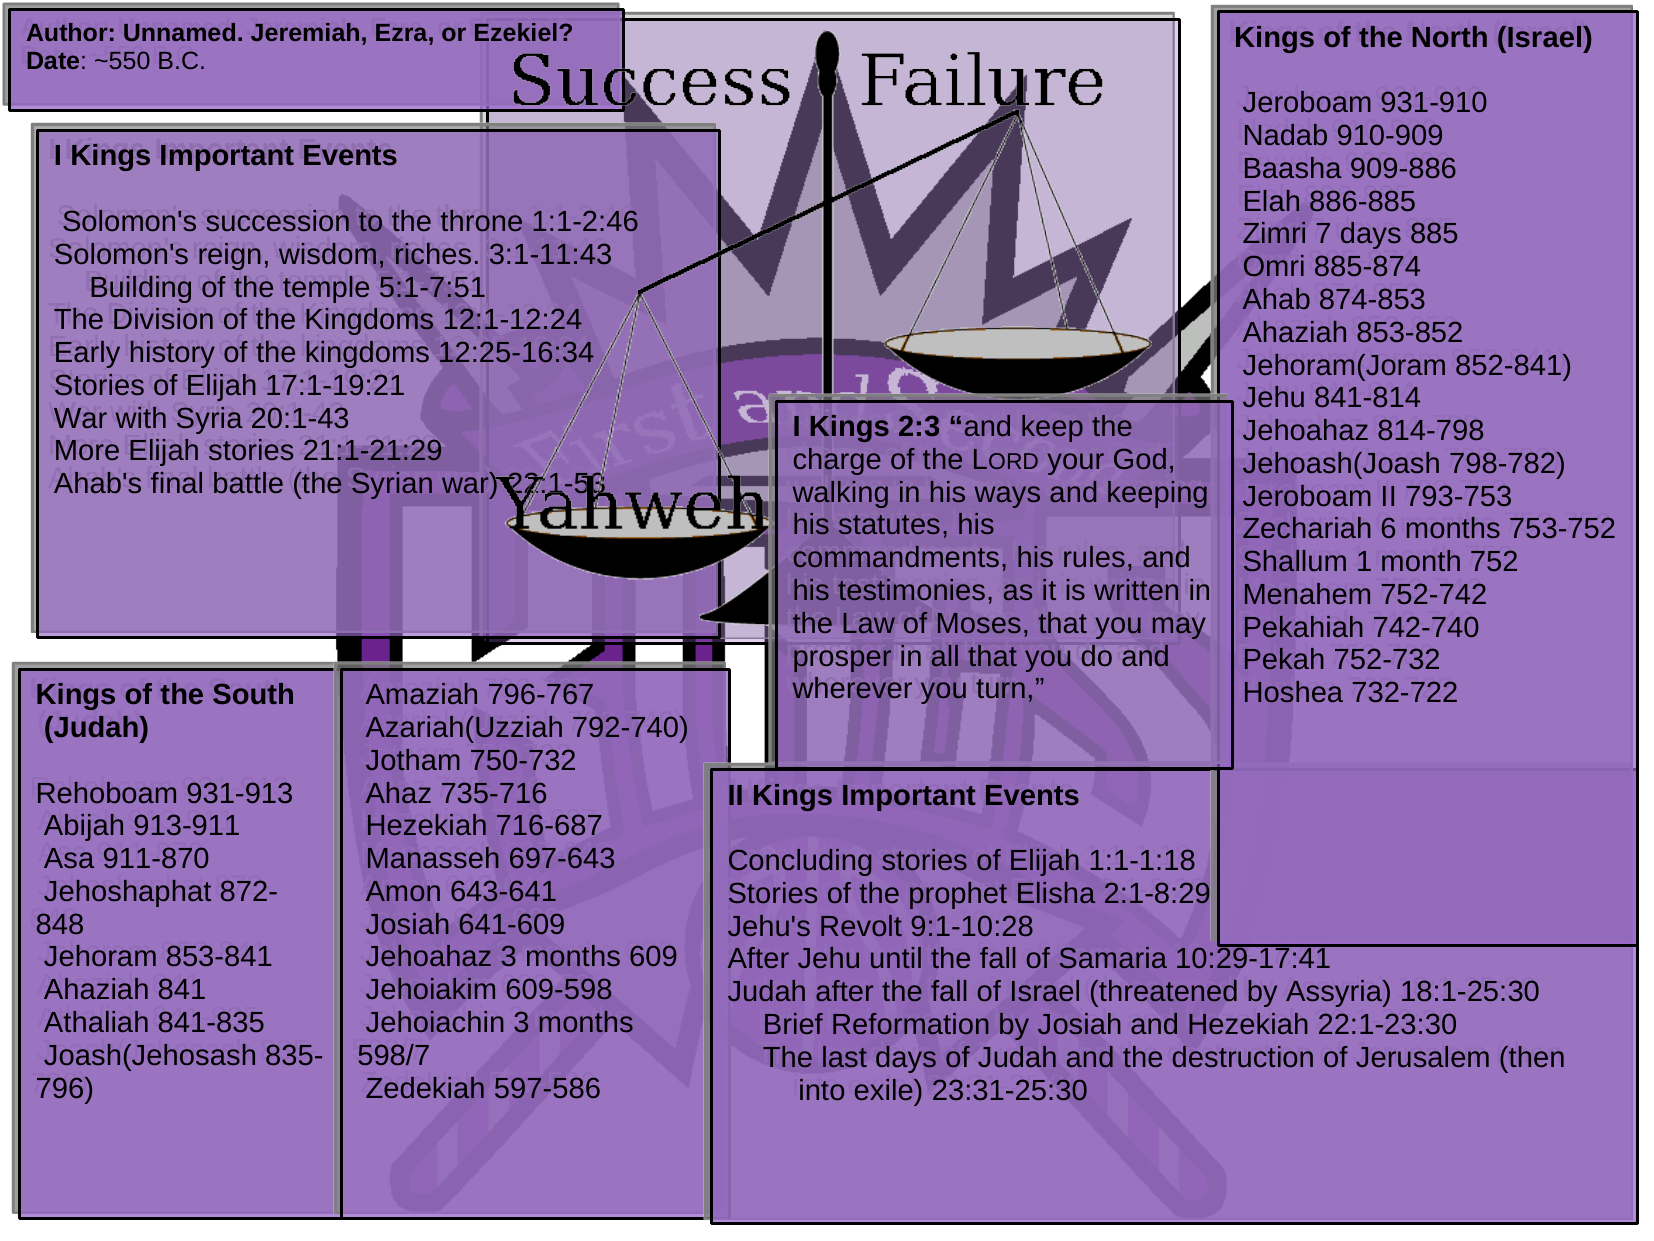

Author: Unnamed. Jeremiah, Ezra, or Ezekiel?
Date: ~550 B.C.
Kings of the North (Israel)
 Jeroboam 931-910
 Nadab 910-909
 Baasha 909-886
 Elah 886-885
 Zimri 7 days 885
 Omri 885-874
 Ahab 874-853
 Ahaziah 853-852
 Jehoram(Joram 852-841)
 Jehu 841-814
 Jehoahaz 814-798
 Jehoash(Joash 798-782)
 Jeroboam II 793-753
 Zechariah 6 months 753-752
 Shallum 1 month 752
 Menahem 752-742
 Pekahiah 742-740
 Pekah 752-732
 Hoshea 732-722
I Kings Important Events
 Solomon's succession to the throne 1:1-2:46
Solomon's reign, wisdom, riches. 3:1-11:43
Building of the temple 5:1-7:51
The Division of the Kingdoms 12:1-12:24
Early history of the kingdoms 12:25-16:34
Stories of Elijah 17:1-19:21
War with Syria 20:1-43
More Elijah stories 21:1-21:29
Ahab's final battle (the Syrian war) 22:1-53
I Kings 2:3 “and keep the charge of the LORD your God, walking in his ways and keeping his statutes, his commandments, his rules, and his testimonies, as it is written in the Law of Moses, that you may prosper in all that you do and wherever you turn,”
Kings of the South
 (Judah)
Rehoboam 931-913
 Abijah 913-911
 Asa 911-870
 Jehoshaphat 872-848
 Jehoram 853-841
 Ahaziah 841
 Athaliah 841-835
 Joash(Jehosash 835-796)
 Amaziah 796-767
 Azariah(Uzziah 792-740)
 Jotham 750-732
 Ahaz 735-716
 Hezekiah 716-687
 Manasseh 697-643
 Amon 643-641
 Josiah 641-609
 Jehoahaz 3 months 609
 Jehoiakim 609-598
 Jehoiachin 3 months 598/7
 Zedekiah 597-586
II Kings Important Events
Concluding stories of Elijah 1:1-1:18
Stories of the prophet Elisha 2:1-8:29
Jehu's Revolt 9:1-10:28
After Jehu until the fall of Samaria 10:29-17:41
Judah after the fall of Israel (threatened by Assyria) 18:1-25:30
Brief Reformation by Josiah and Hezekiah 22:1-23:30
The last days of Judah and the destruction of Jerusalem (then into exile) 23:31-25:30